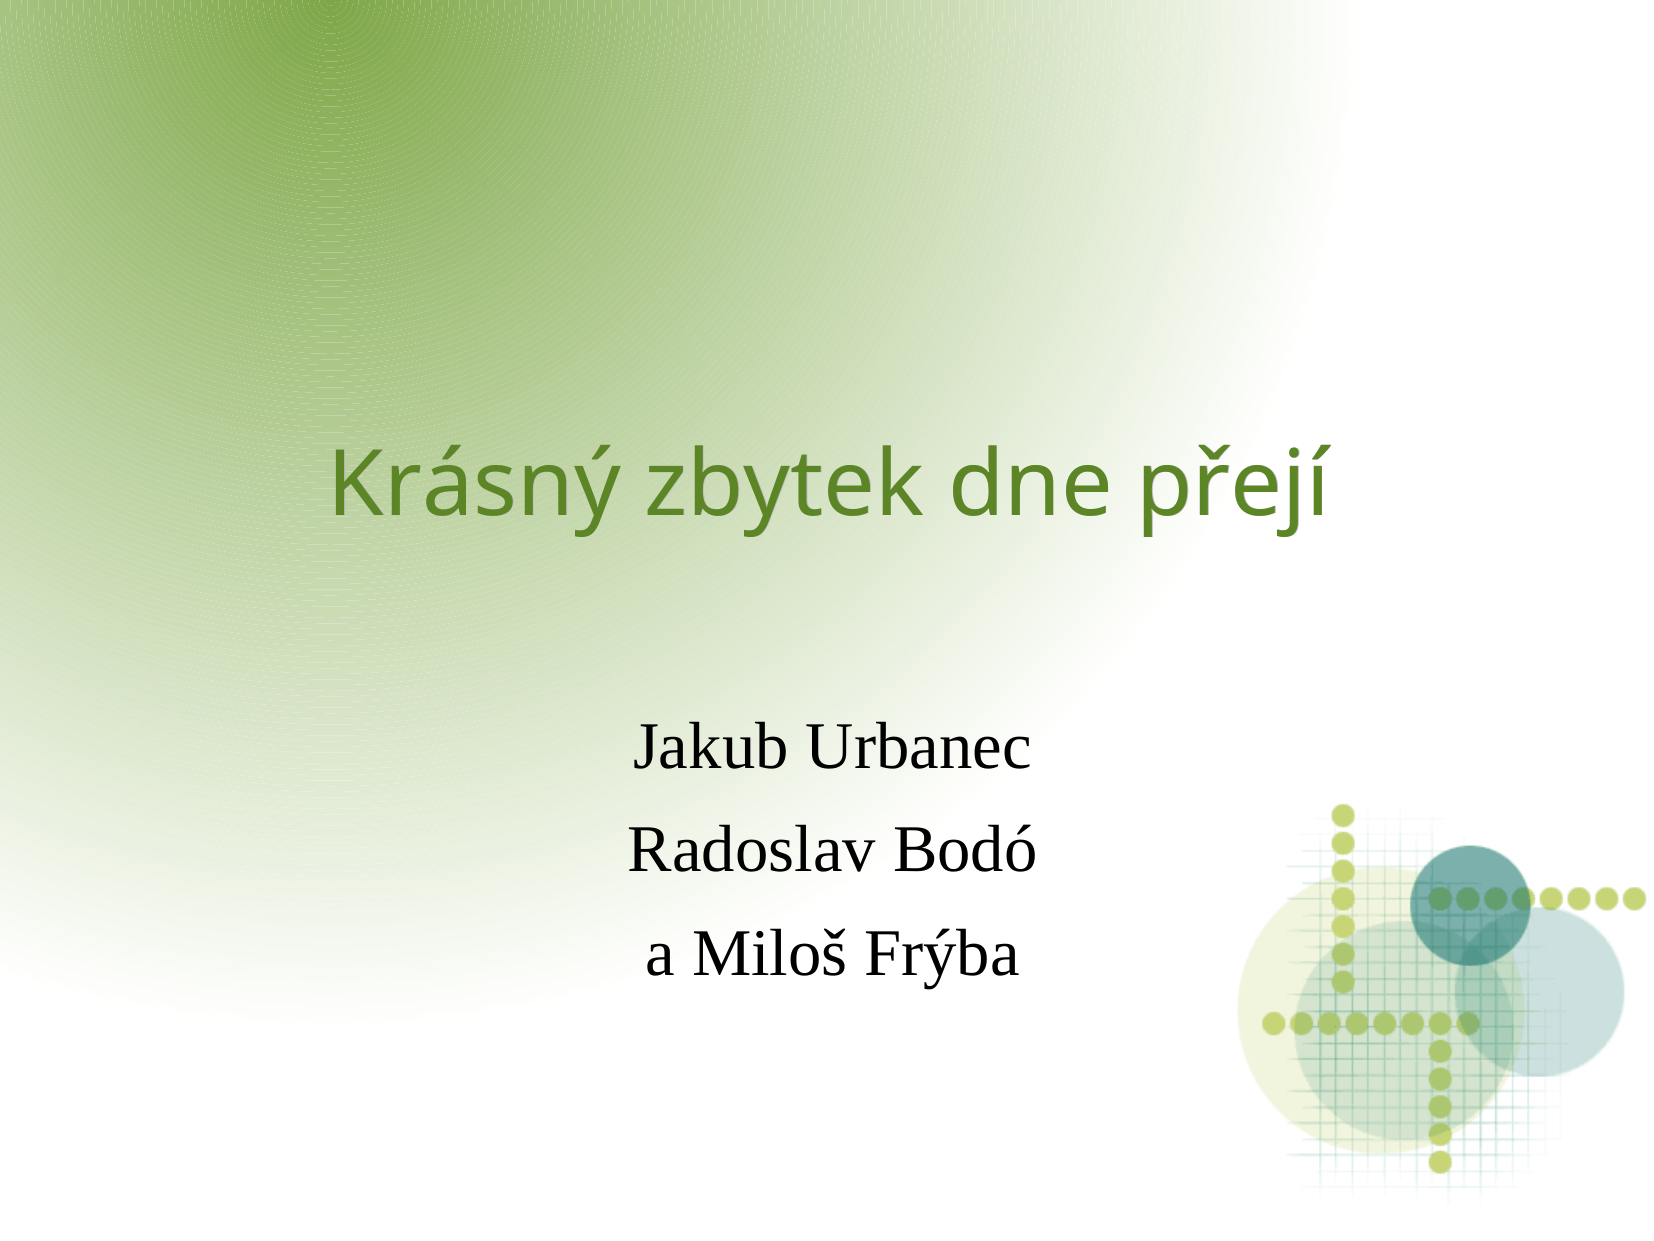

# Krásný zbytek dne přejí
Jakub Urbanec
Radoslav Bodó
a Miloš Frýba